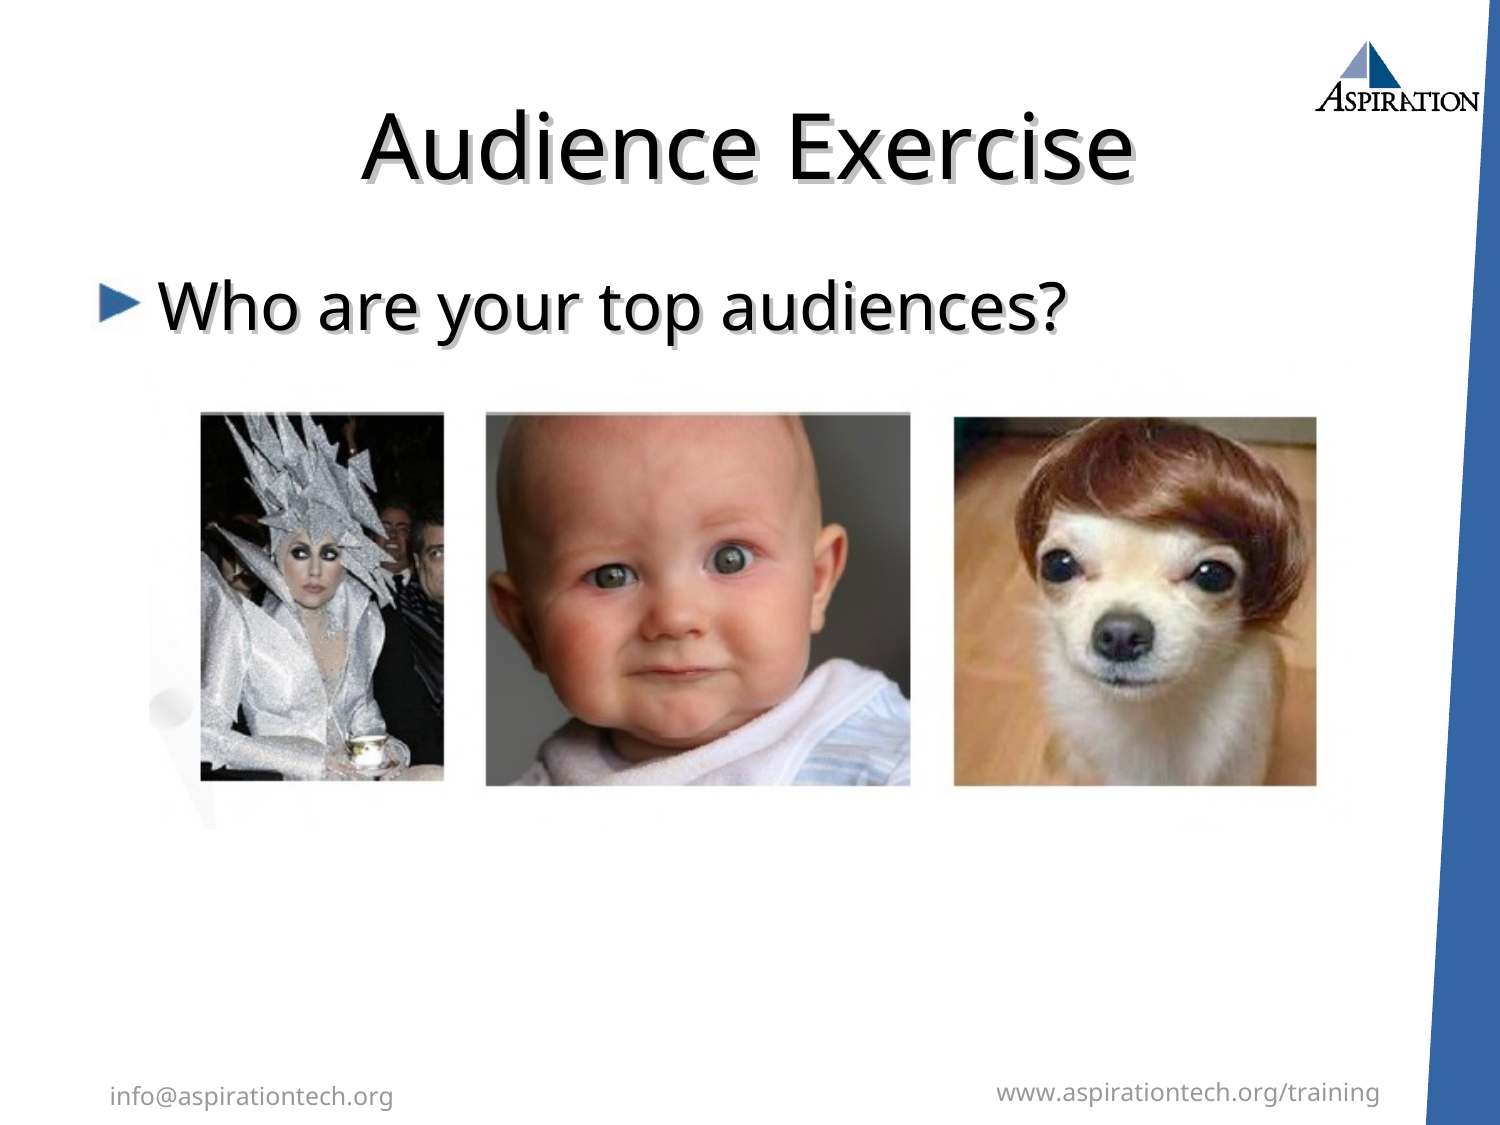

# Audience Exercise
Who are your top audiences?